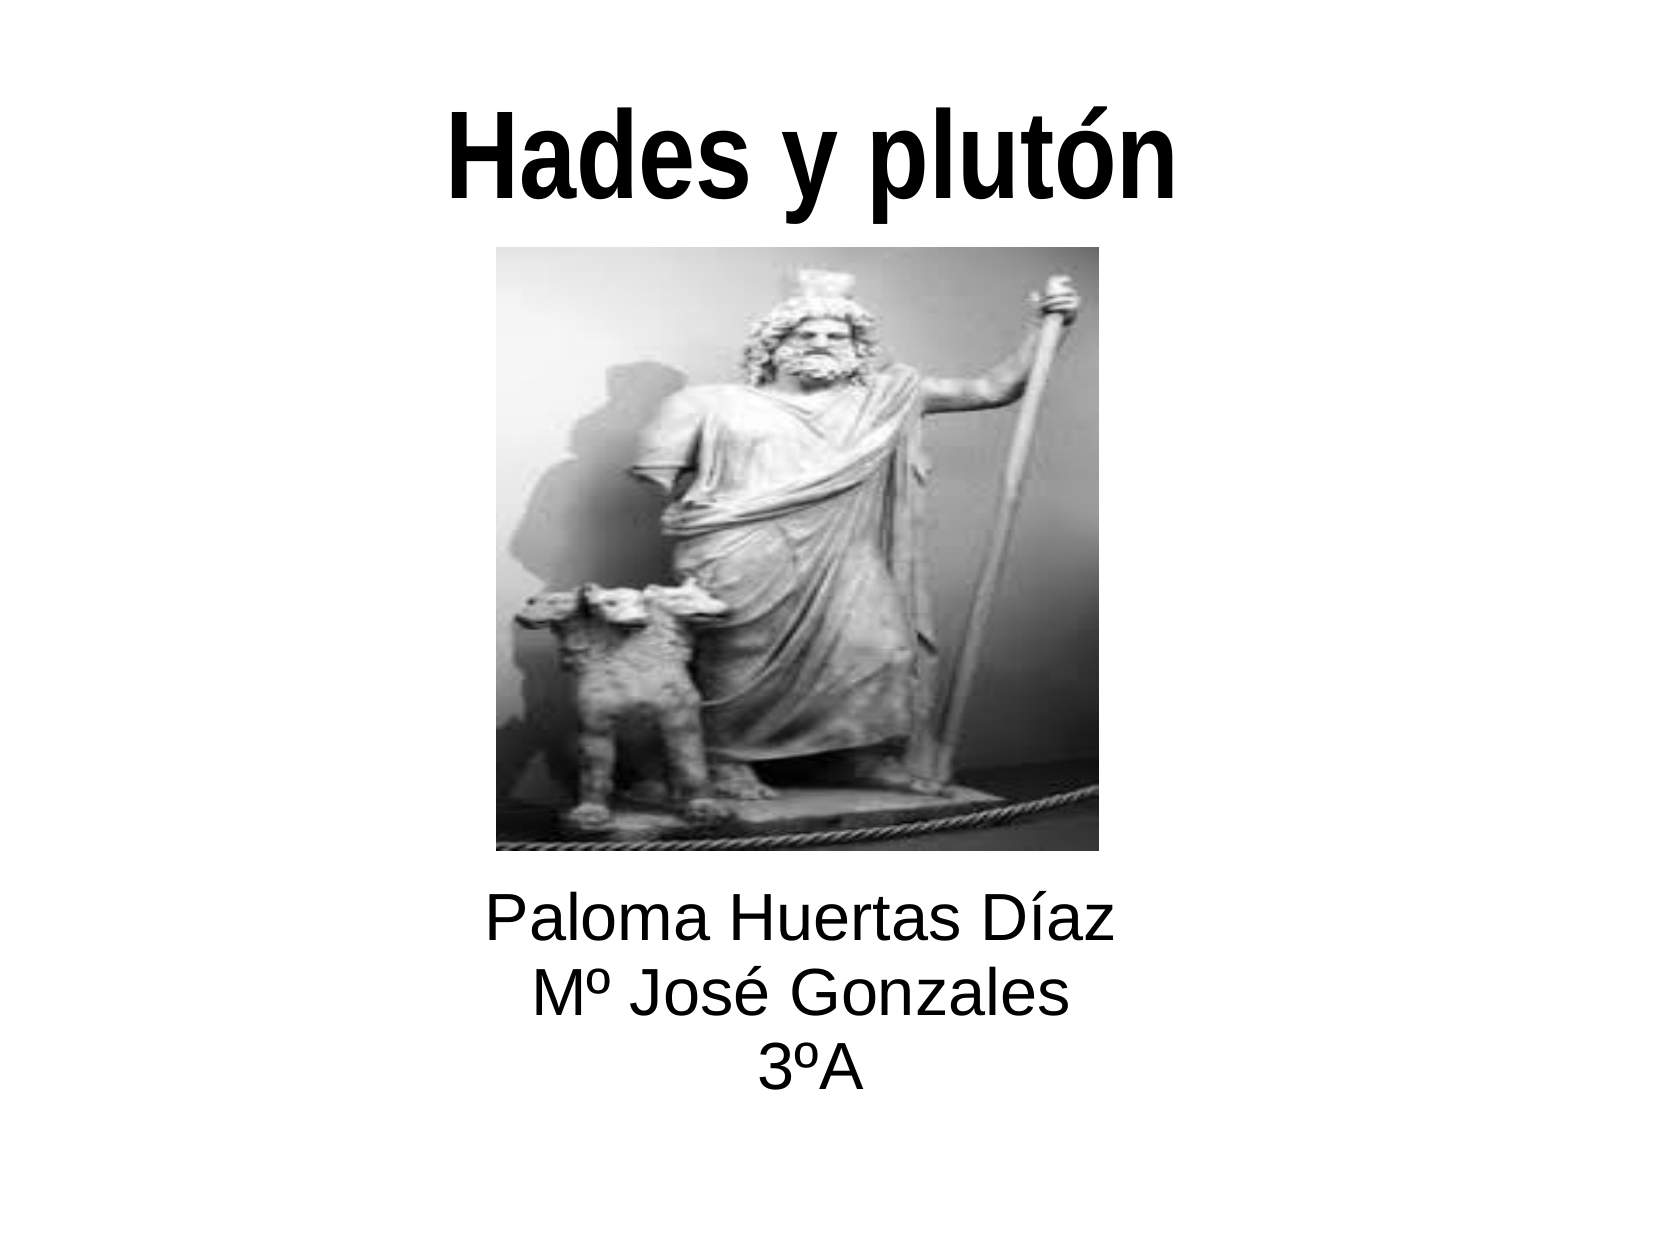

# Hades y plutón
Paloma Huertas Díaz
Mº José Gonzales
3ºA